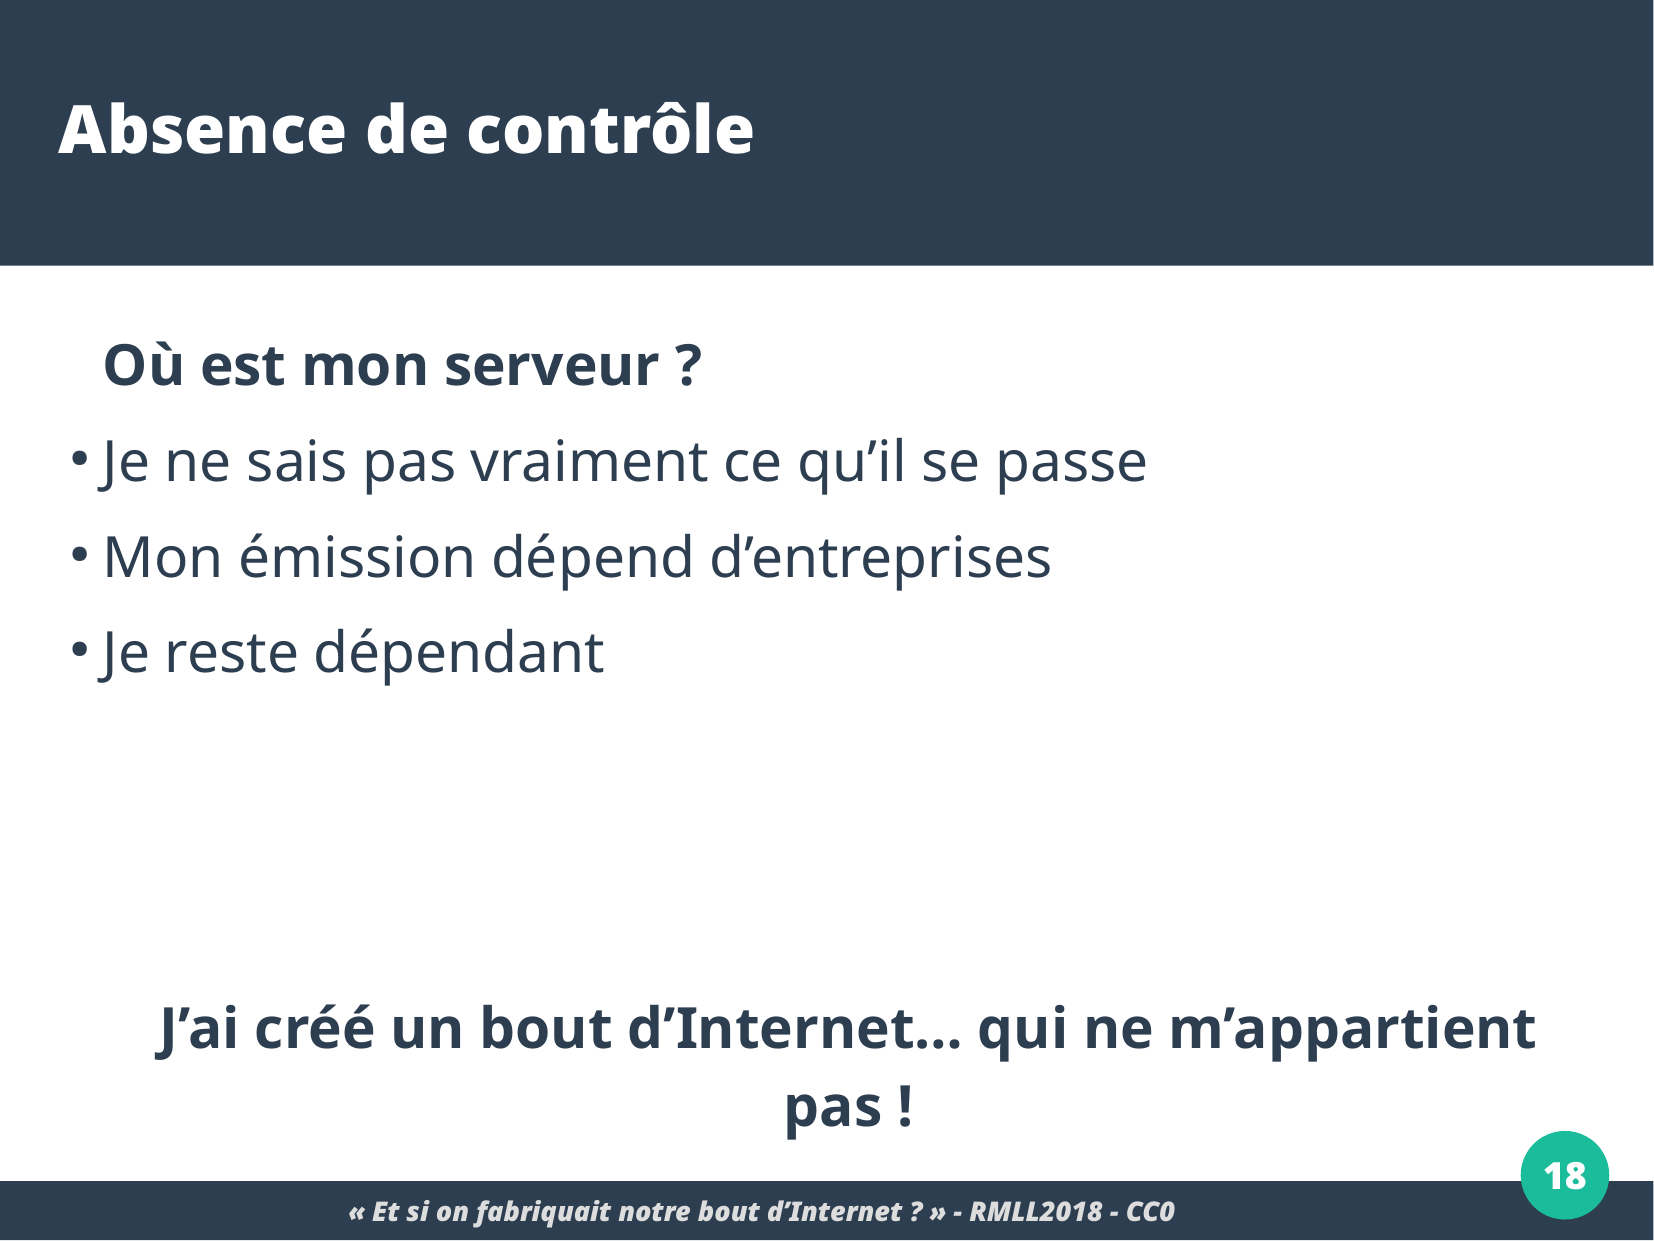

# Absence de contrôle
Où est mon serveur ?
Je ne sais pas vraiment ce qu’il se passe
Mon émission dépend d’entreprises
Je reste dépendant
J’ai créé un bout d’Internet… qui ne m’appartient pas !
18
« Et si on fabriquait notre bout d’Internet ? » - RMLL2018 - CC0